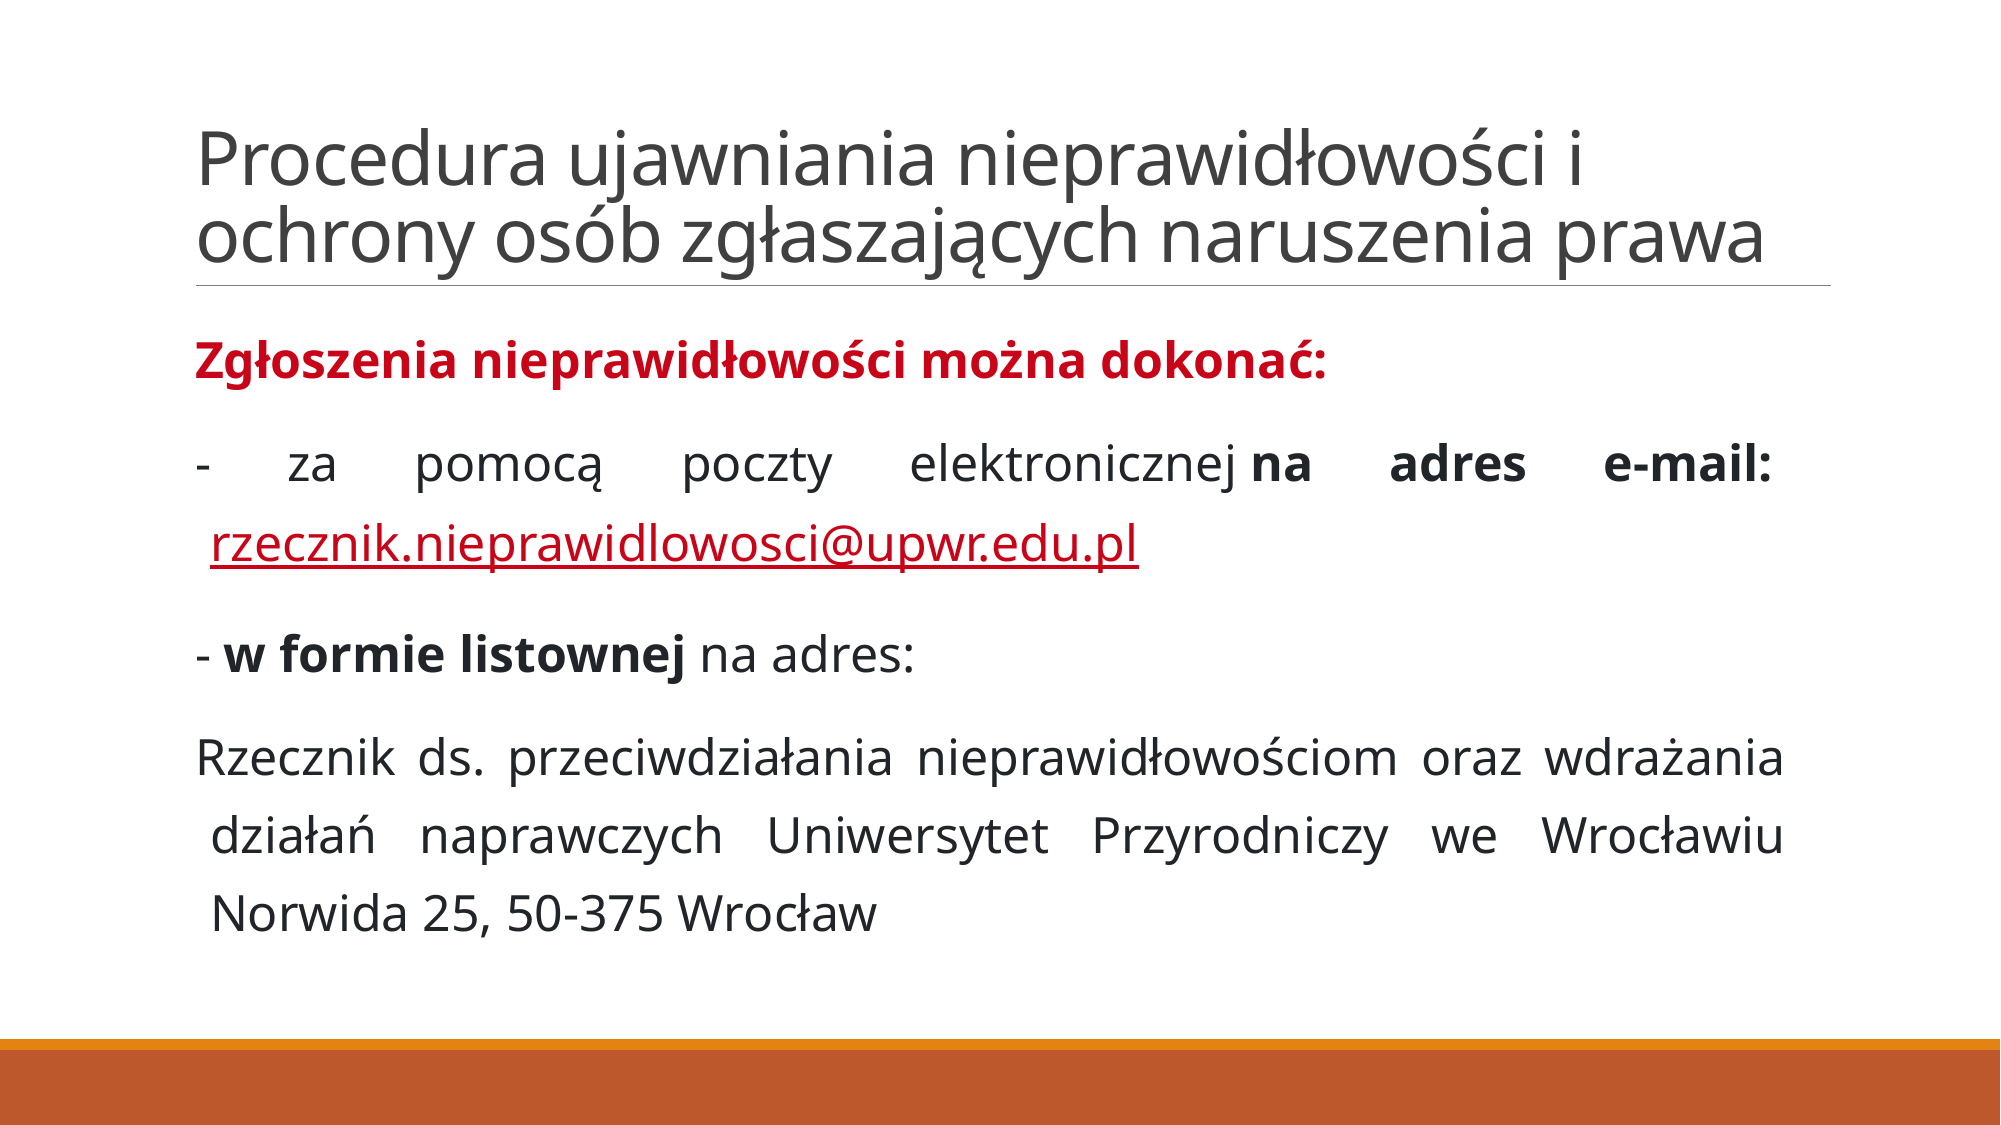

# Procedura ujawniania nieprawidłowości i ochrony osób zgłaszających naruszenia prawa
Zgłoszenia nieprawidłowości można dokonać:
- za pomocą poczty elektronicznej na adres e-mail: rzecznik.nieprawidlowosci@upwr.edu.pl
- w formie listownej na adres:
Rzecznik ds. przeciwdziałania nieprawidłowościom oraz wdrażania działań naprawczych Uniwersytet Przyrodniczy we Wrocławiu Norwida 25, 50-375 Wrocław